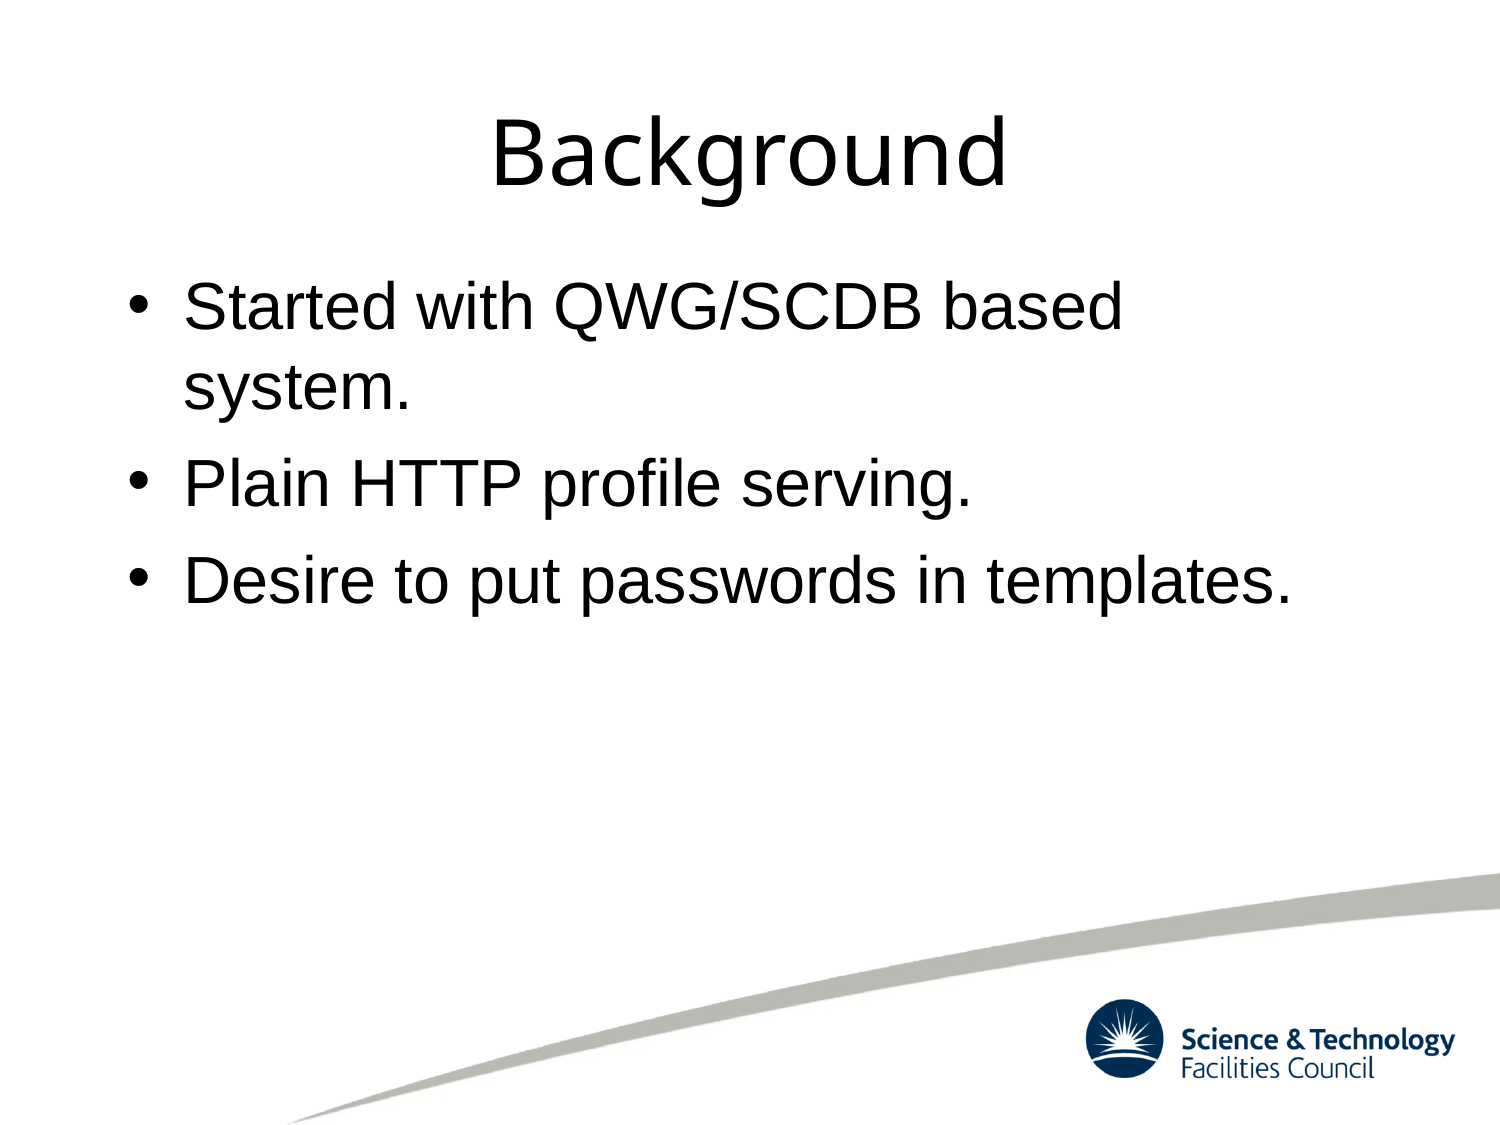

# Background
Started with QWG/SCDB based system.
Plain HTTP profile serving.
Desire to put passwords in templates.